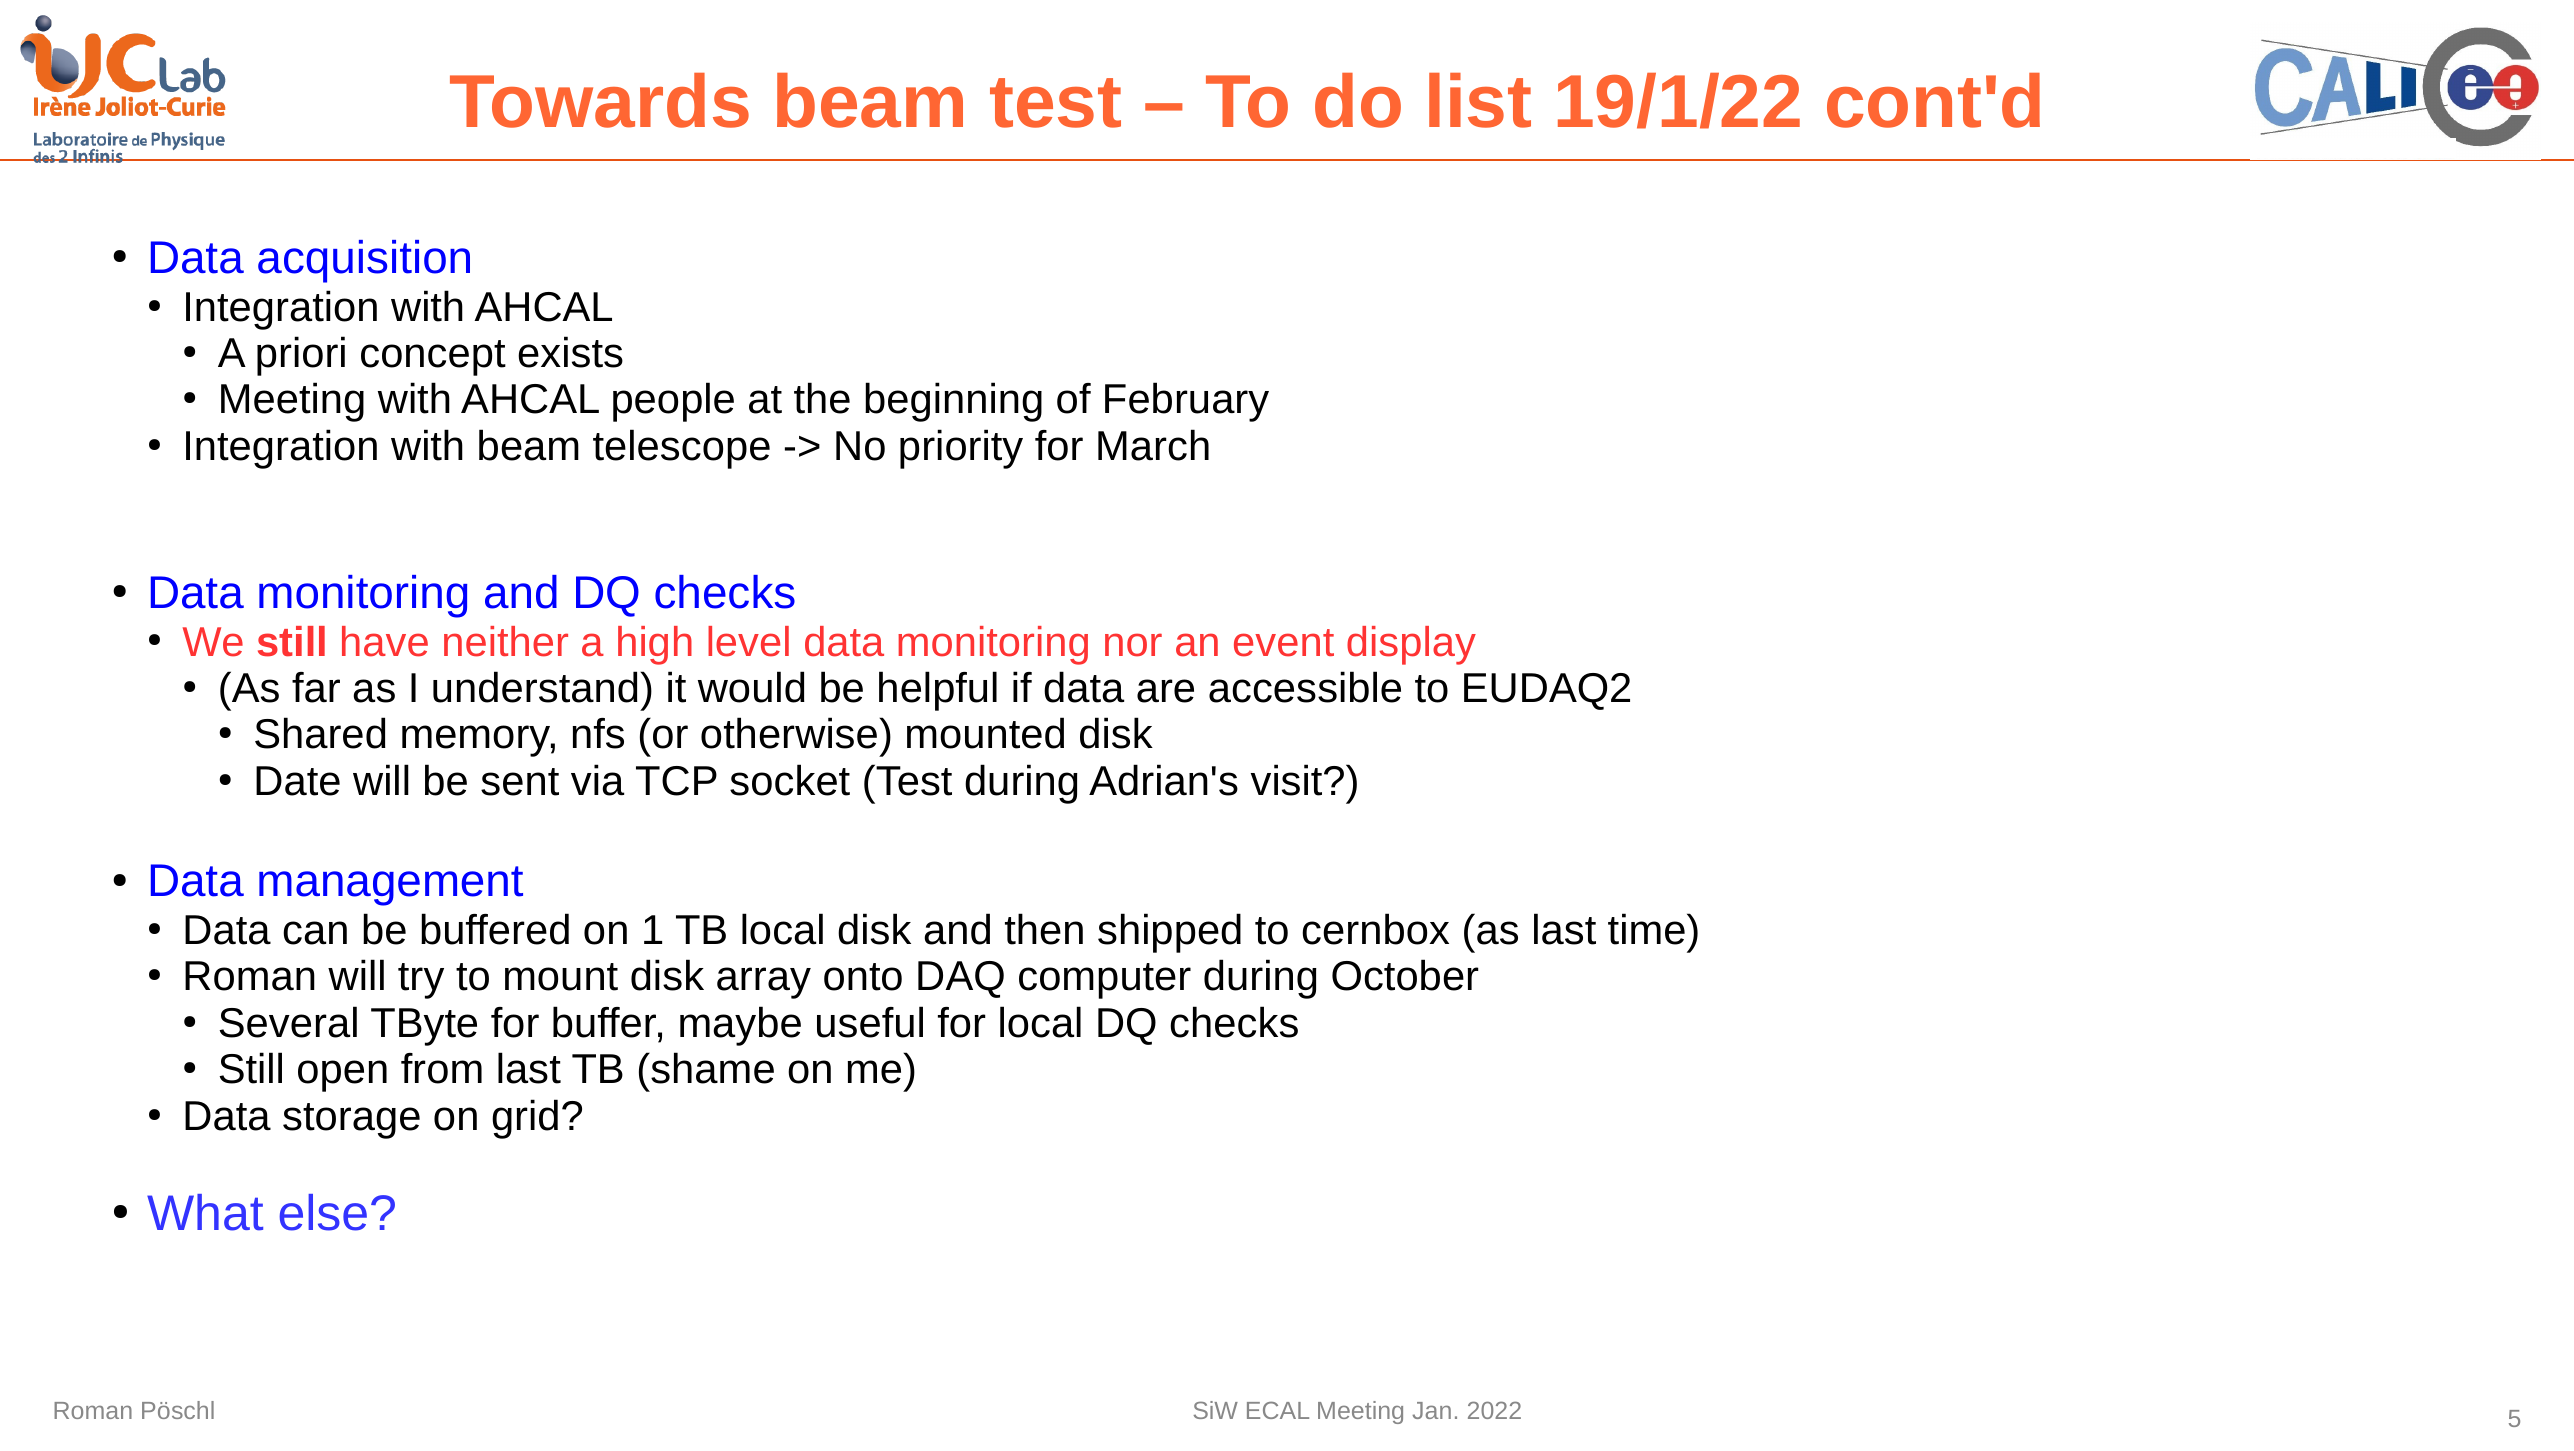

# Towards beam test – To do list 19/1/22 cont'd
Data acquisition
Integration with AHCAL
A priori concept exists
Meeting with AHCAL people at the beginning of February
Integration with beam telescope -> No priority for March
Data monitoring and DQ checks
We still have neither a high level data monitoring nor an event display
(As far as I understand) it would be helpful if data are accessible to EUDAQ2
Shared memory, nfs (or otherwise) mounted disk
Date will be sent via TCP socket (Test during Adrian's visit?)
Data management
Data can be buffered on 1 TB local disk and then shipped to cernbox (as last time)
Roman will try to mount disk array onto DAQ computer during October
Several TByte for buffer, maybe useful for local DQ checks
Still open from last TB (shame on me)
Data storage on grid?
What else?